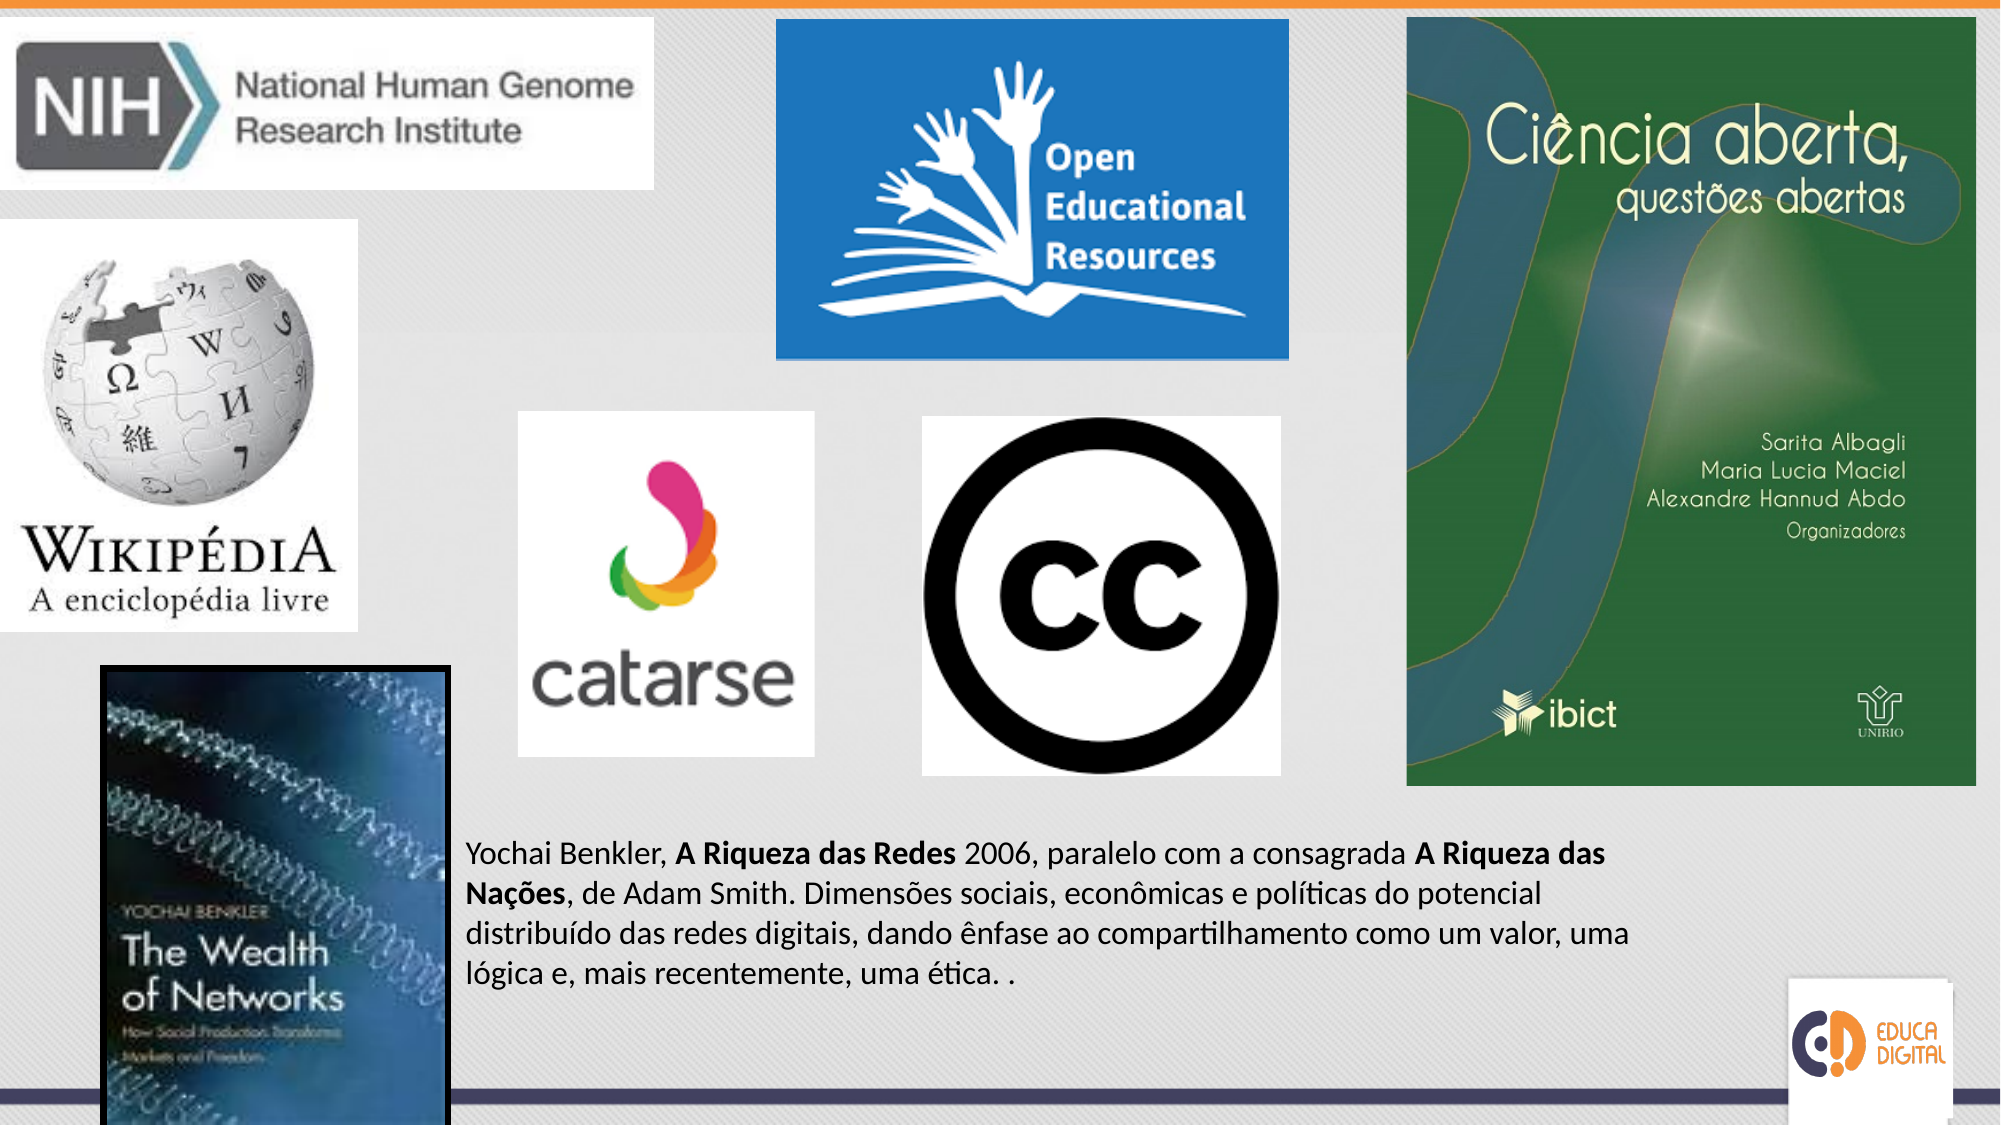

Yochai Benkler, A Riqueza das Redes 2006, paralelo com a consagrada A Riqueza das Nações, de Adam Smith. Dimensões sociais, econômicas e políticas do potencial distribuído das redes digitais, dando ênfase ao compartilhamento como um valor, uma lógica e, mais recentemente, uma ética. .